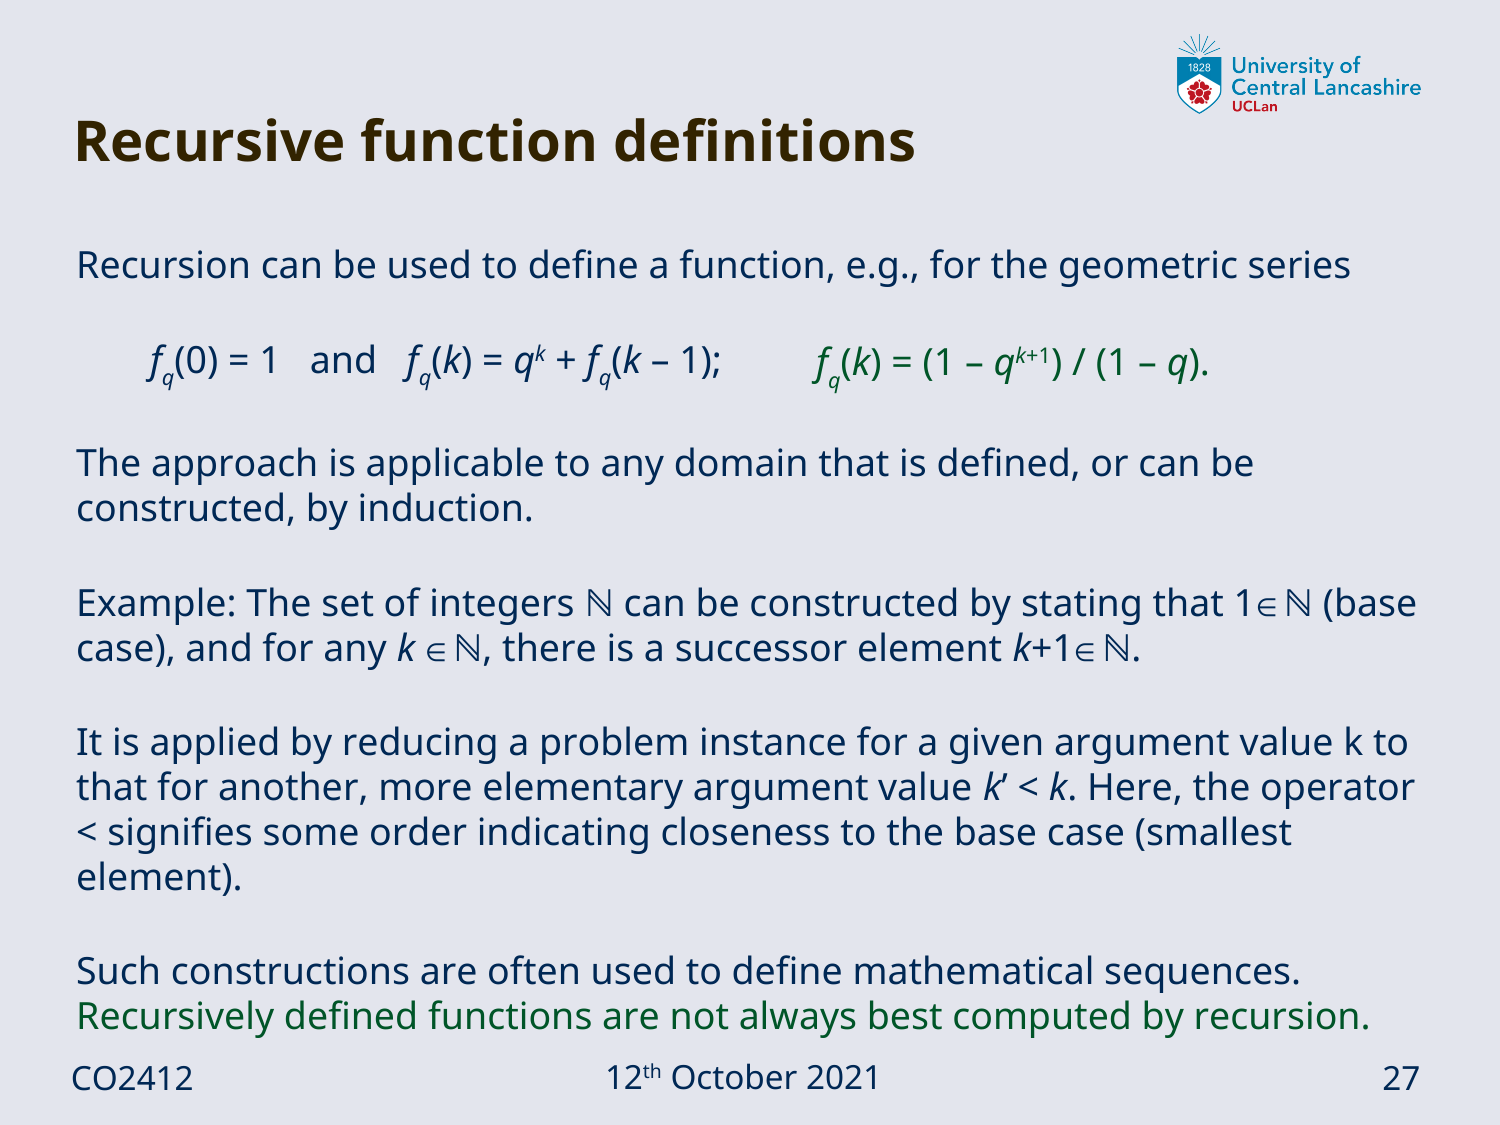

# Recursive function definitions
Recursion can be used to define a function, e.g., for the geometric series
	fq(0) = 1 and fq(k) = qk + fq(k – 1);
The approach is applicable to any domain that is defined, or can be constructed, by induction.
Example: The set of integers ℕ can be constructed by stating that 1∈ ℕ (base case), and for any k ∈ ℕ, there is a successor element k+1∈ ℕ.
It is applied by reducing a problem instance for a given argument value k to that for another, more elementary argument value k’ < k. Here, the operator < signifies some order indicating closeness to the base case (smallest element).
Such constructions are often used to define mathematical sequences. Recursively defined functions are not always best computed by recursion.
 fq(k) = (1 – qk+1) / (1 – q).